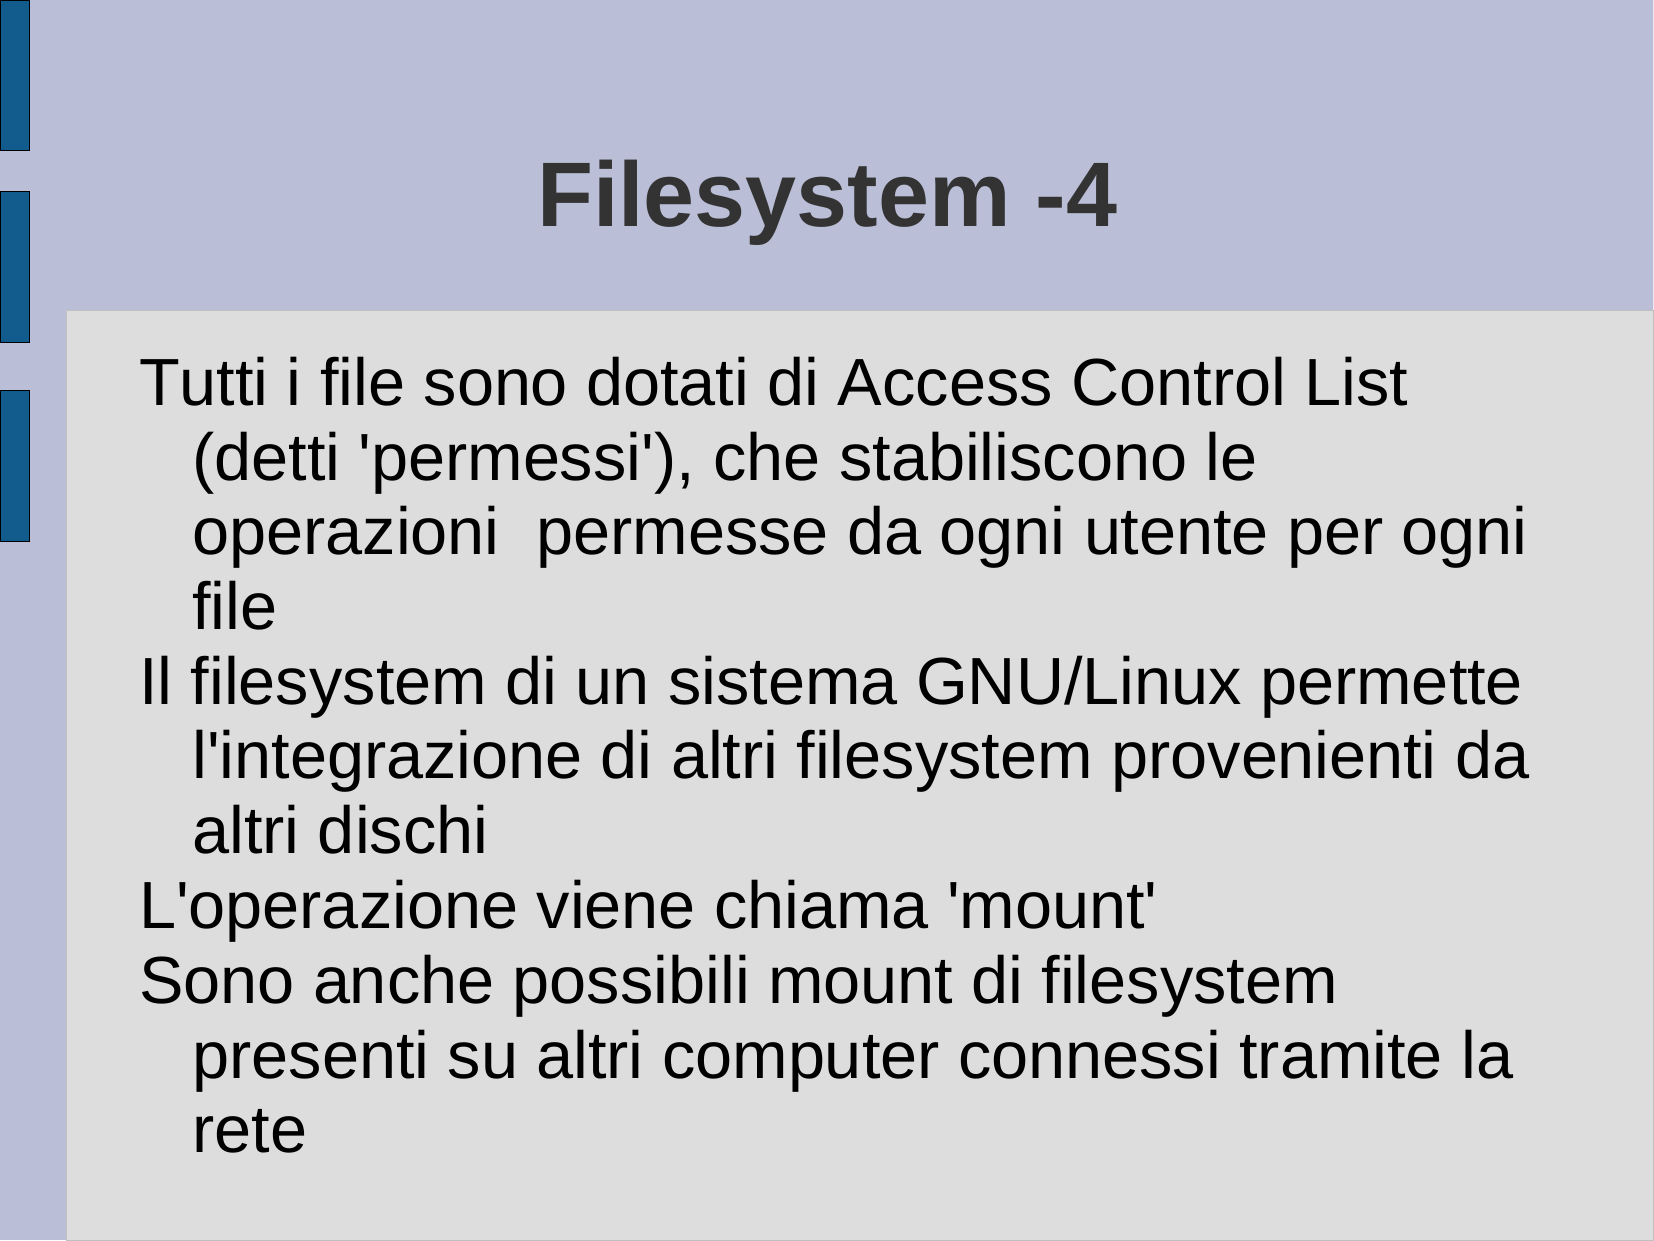

# Filesystem -4
Tutti i file sono dotati di Access Control List (detti 'permessi'), che stabiliscono le operazioni permesse da ogni utente per ogni file
Il filesystem di un sistema GNU/Linux permette l'integrazione di altri filesystem provenienti da altri dischi
L'operazione viene chiama 'mount'
Sono anche possibili mount di filesystem presenti su altri computer connessi tramite la rete